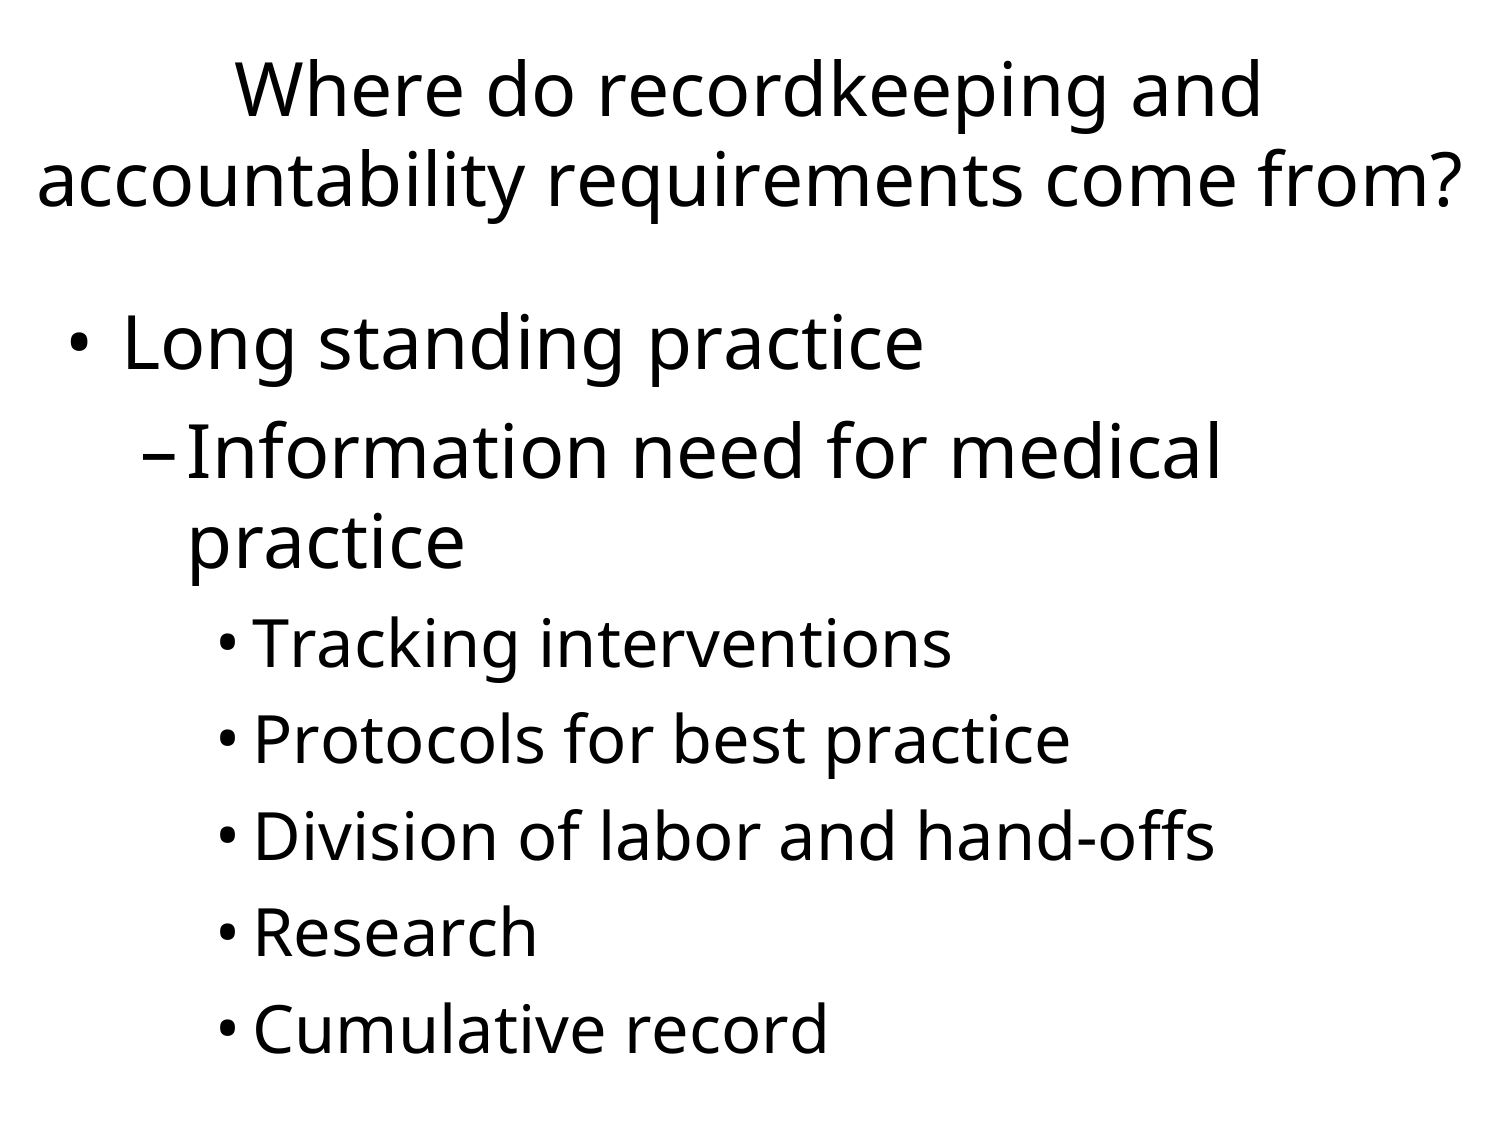

# Where do recordkeeping and accountability requirements come from?
Long standing practice
Information need for medical practice
Tracking interventions
Protocols for best practice
Division of labor and hand-offs
Research
Cumulative record